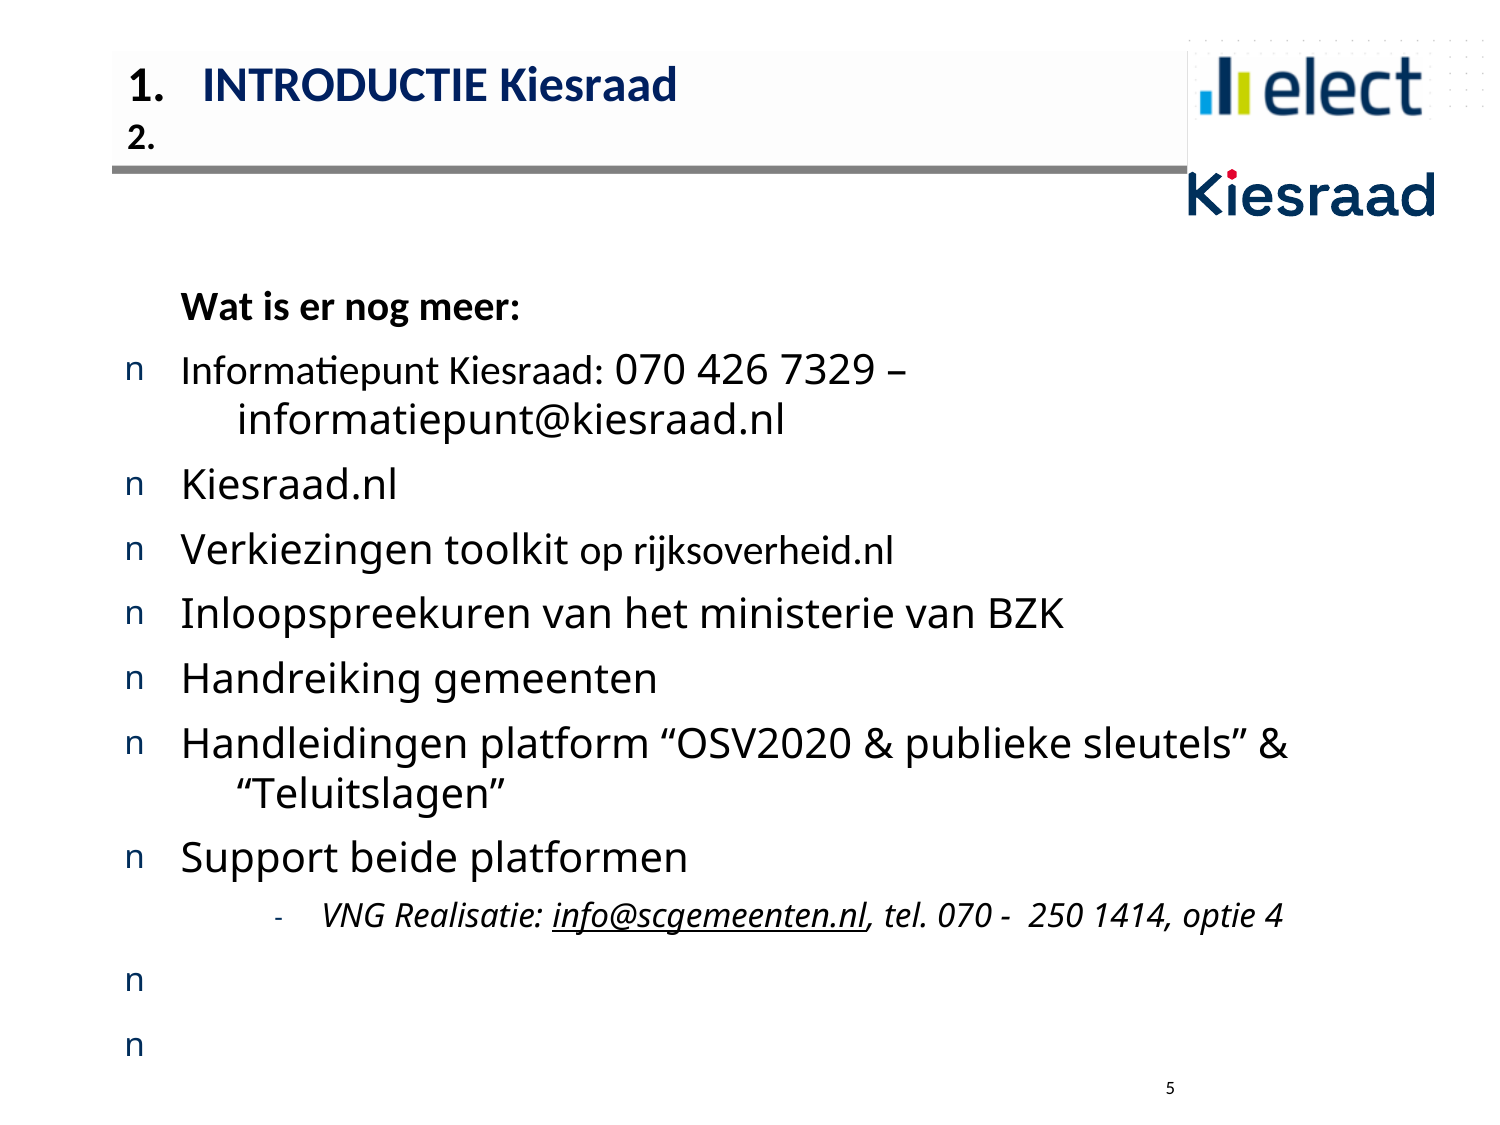

INTRODUCTIE Kiesraad
# Wat is er nog meer:
Informatiepunt Kiesraad: 070 426 7329 – informatiepunt@kiesraad.nl
Kiesraad.nl
Verkiezingen toolkit op rijksoverheid.nl
Inloopspreekuren van het ministerie van BZK
Handreiking gemeenten
Handleidingen platform “OSV2020 & publieke sleutels” & “Teluitslagen”
Support beide platformen
VNG Realisatie: info@scgemeenten.nl, tel. 070 - 250 1414, optie 4